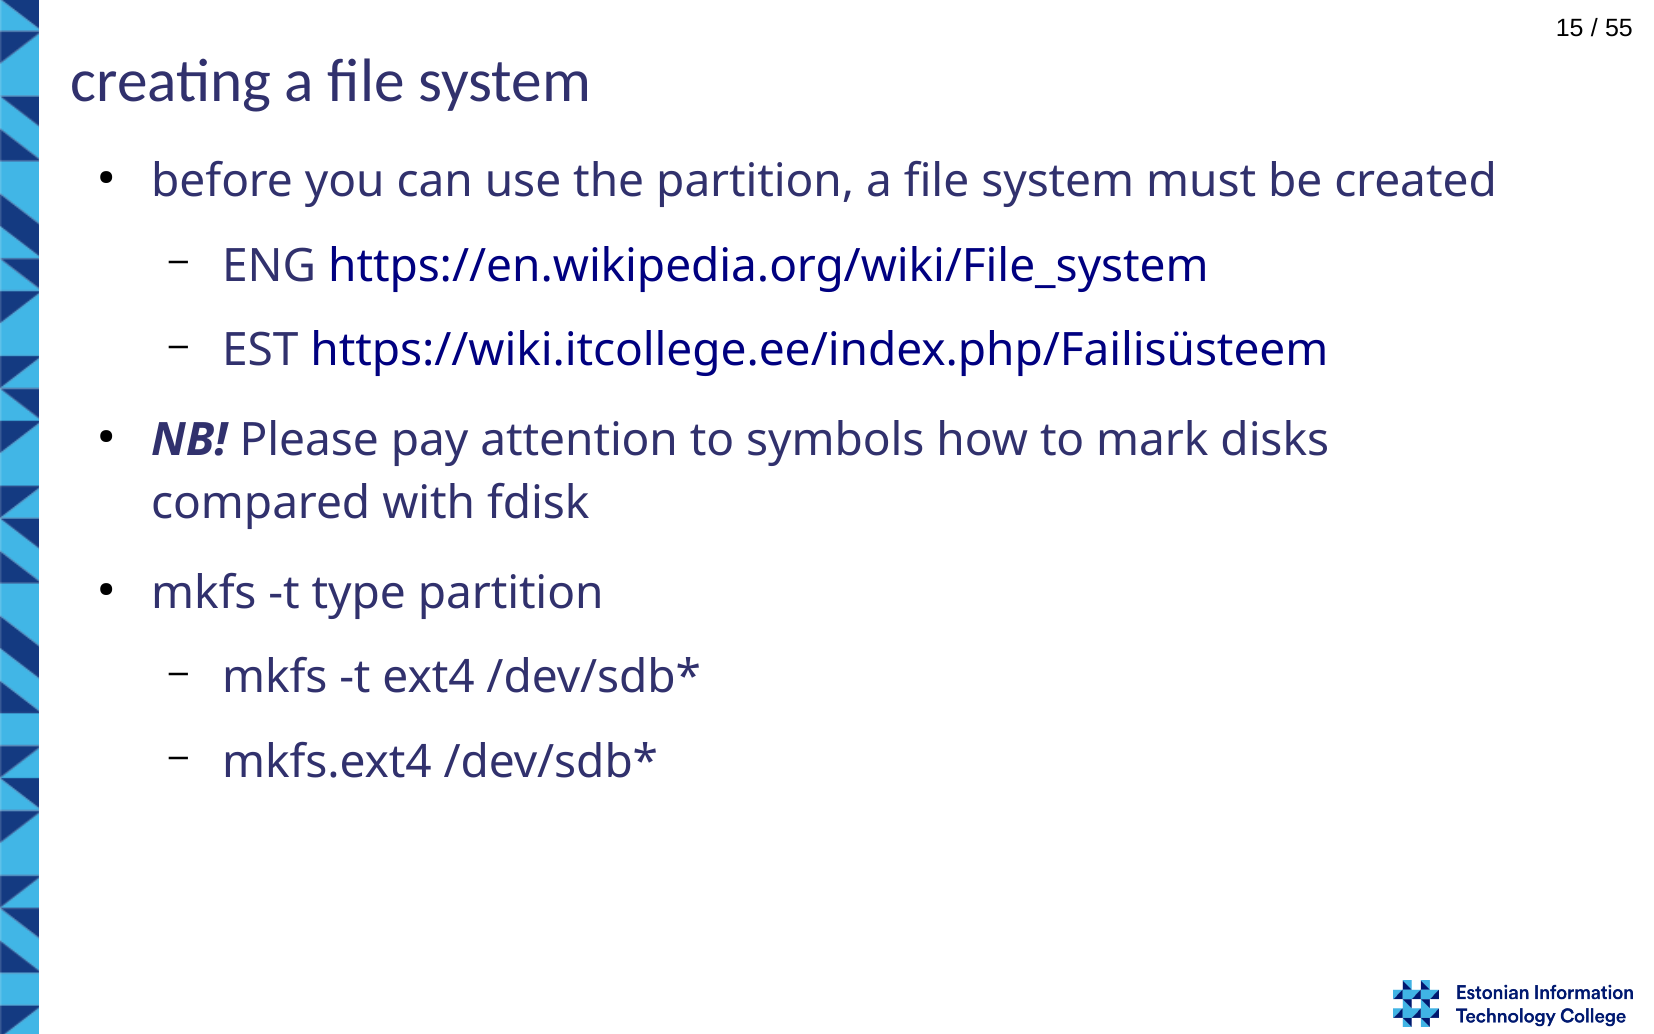

# creating a file system
before you can use the partition, a file system must be created
ENG https://en.wikipedia.org/wiki/File_system
EST https://wiki.itcollege.ee/index.php/Failisüsteem
NB! Please pay attention to symbols how to mark disks compared with fdisk
mkfs -t type partition
mkfs -t ext4 /dev/sdb*
mkfs.ext4 /dev/sdb*